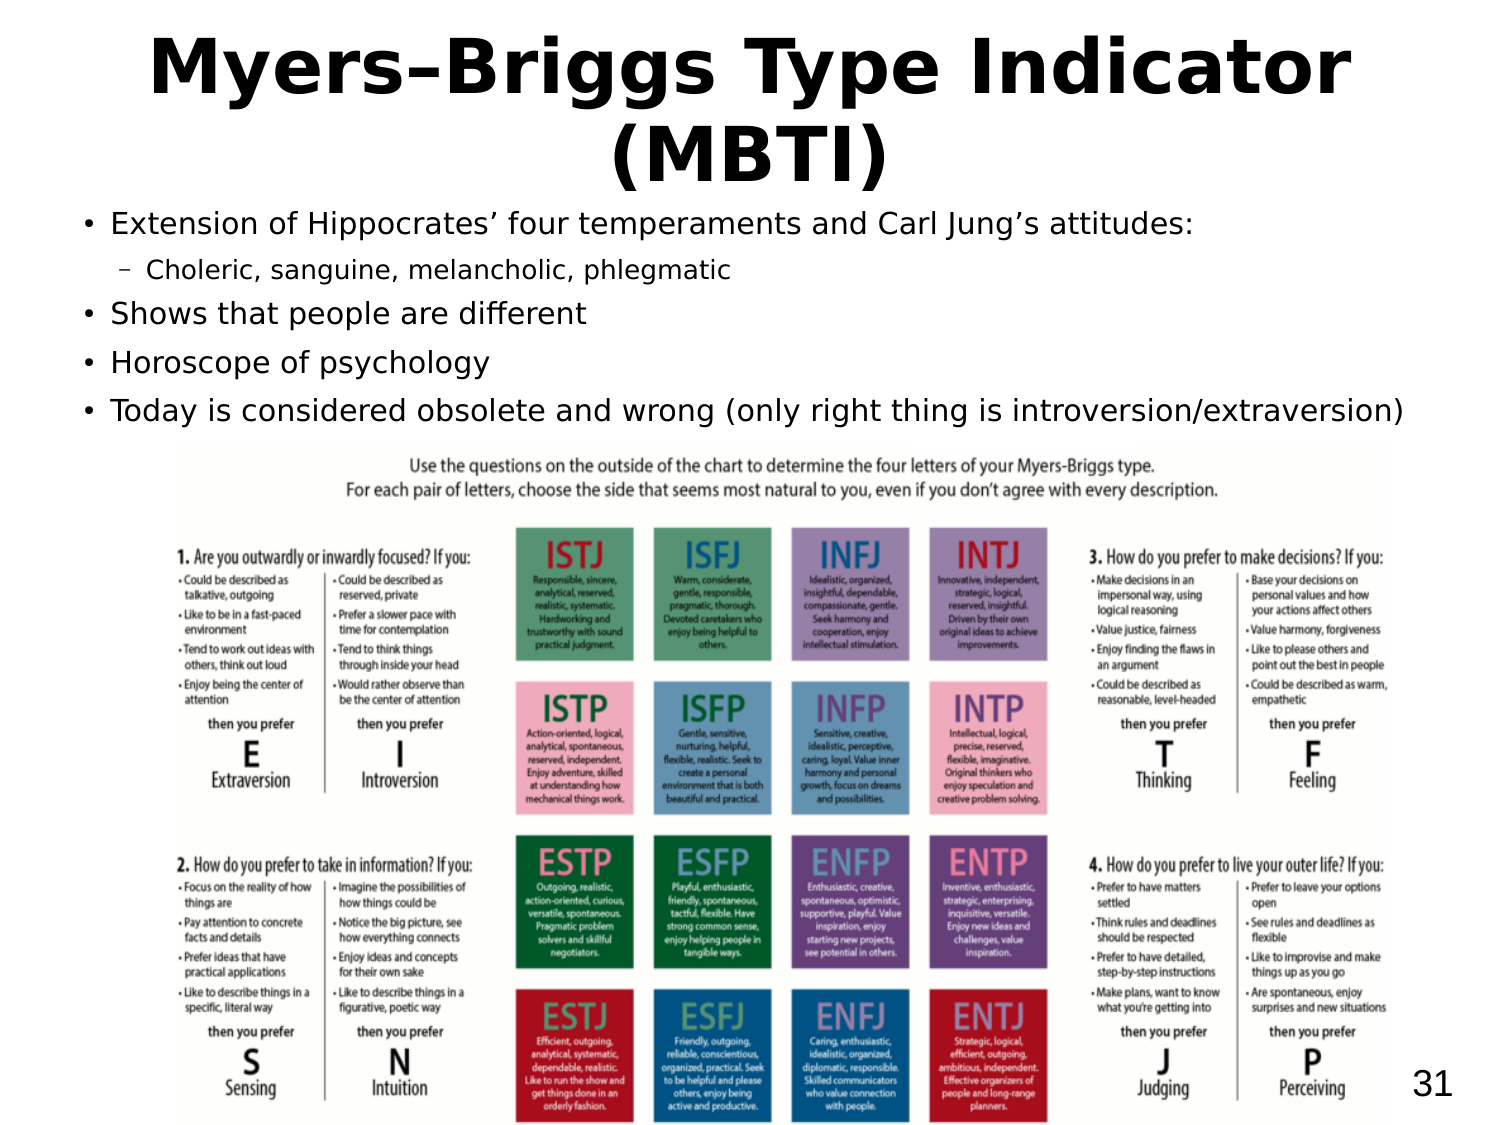

# Myers–Briggs Type Indicator (MBTI)
Extension of Hippocrates’ four temperaments and Carl Jung’s attitudes:
Choleric, sanguine, melancholic, phlegmatic
Shows that people are different
Horoscope of psychology
Today is considered obsolete and wrong (only right thing is introversion/extraversion)